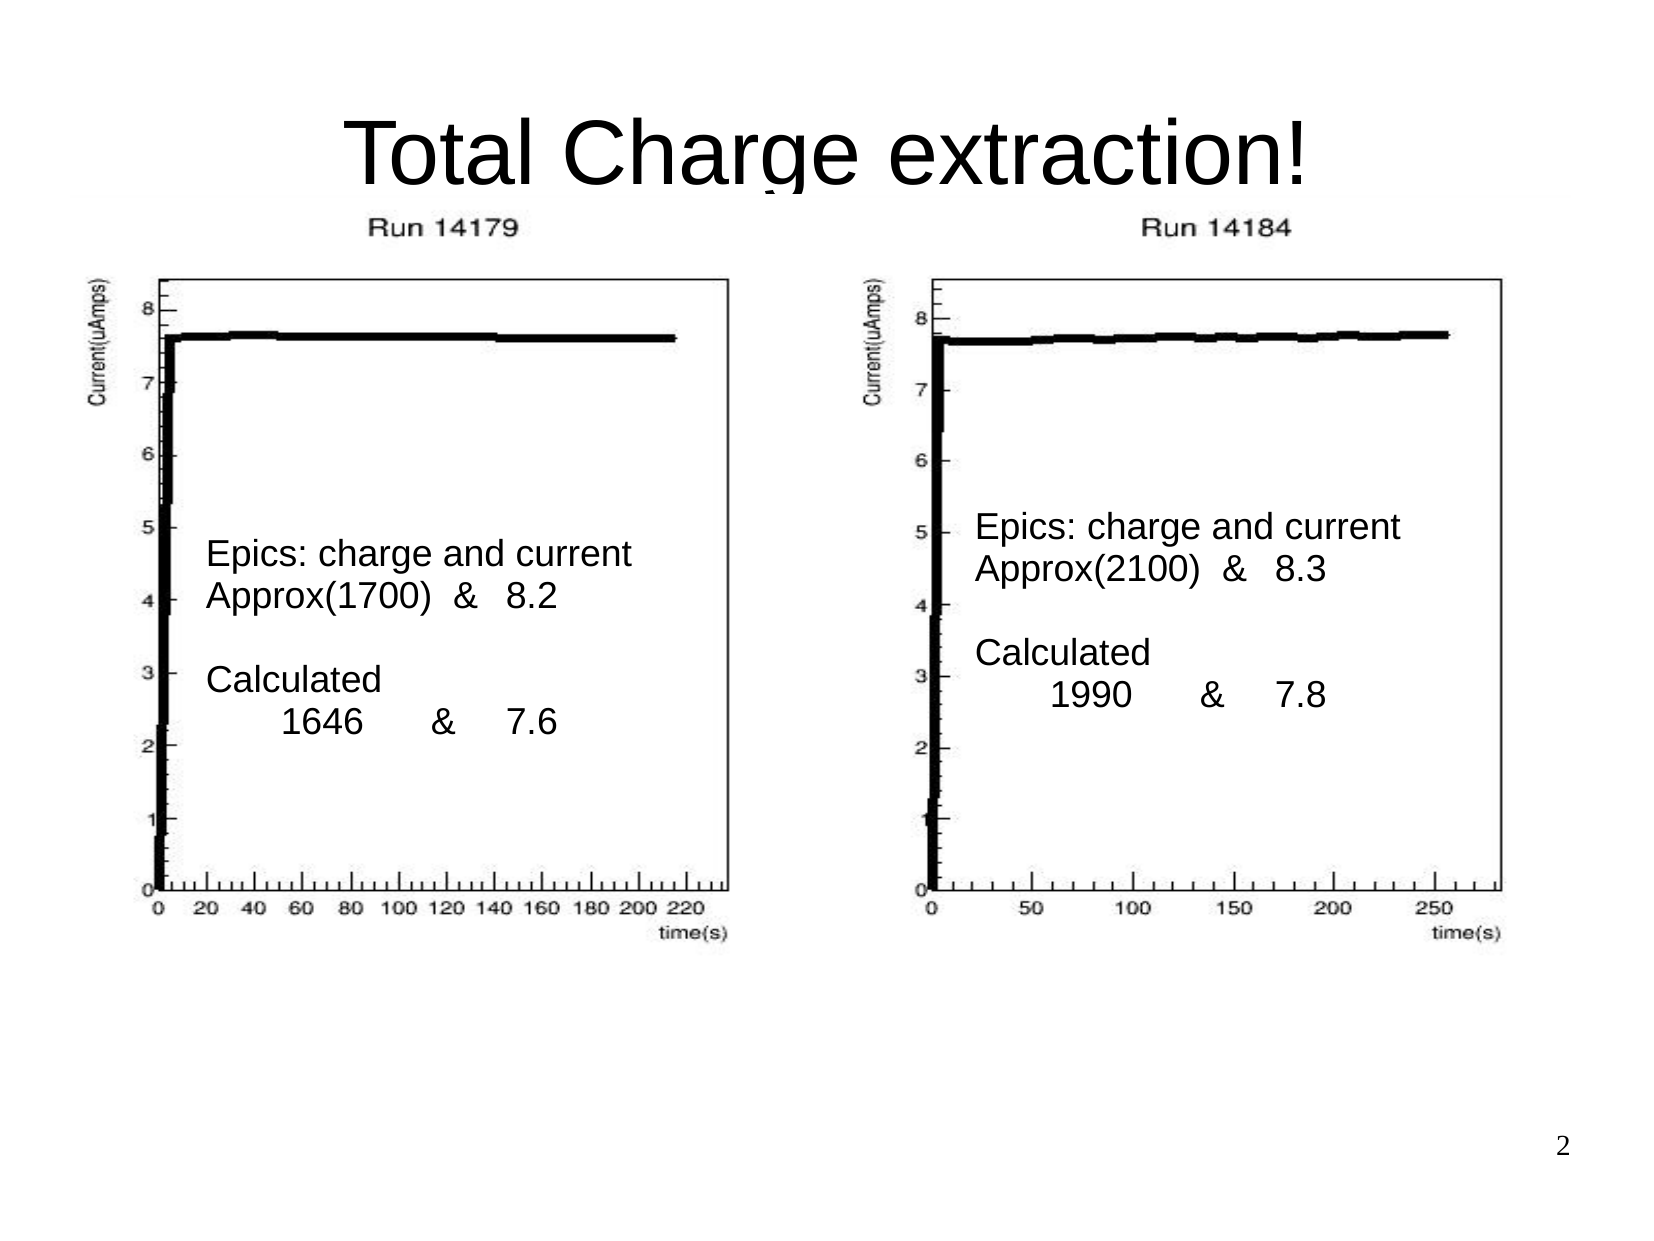

# Total Charge extraction!
Epics: charge and current
Approx(2100) &	8.3
Calculated
	1990	& 	7.8
Epics: charge and current
Approx(1700) &	8.2
Calculated
	1646	& 	7.6
2